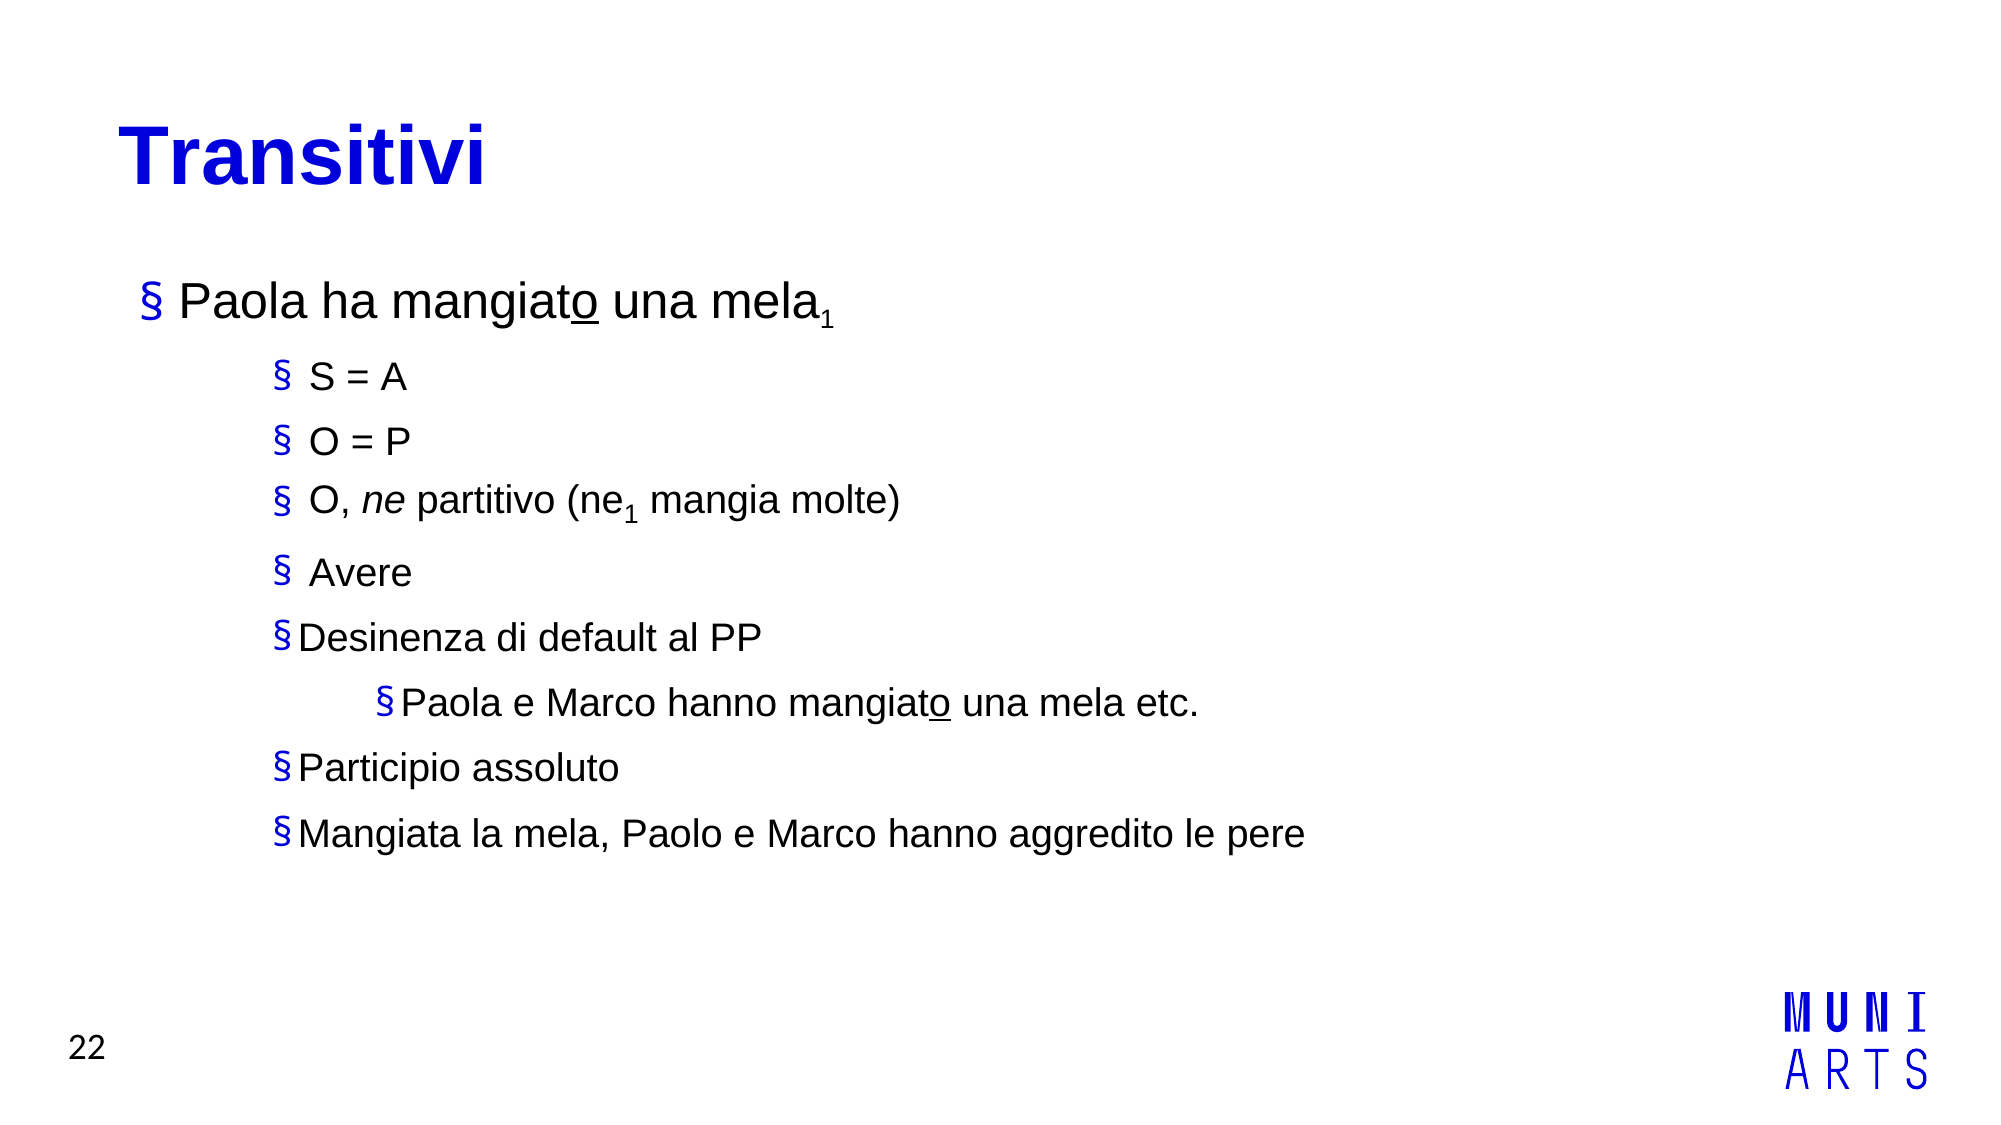

# Transitivi
 Paola ha mangiato una mela1
 S = A
 O = P
 O, ne partitivo (ne1 mangia molte)
 Avere
Desinenza di default al PP
Paola e Marco hanno mangiato una mela etc.
Participio assoluto
Mangiata la mela, Paolo e Marco hanno aggredito le pere